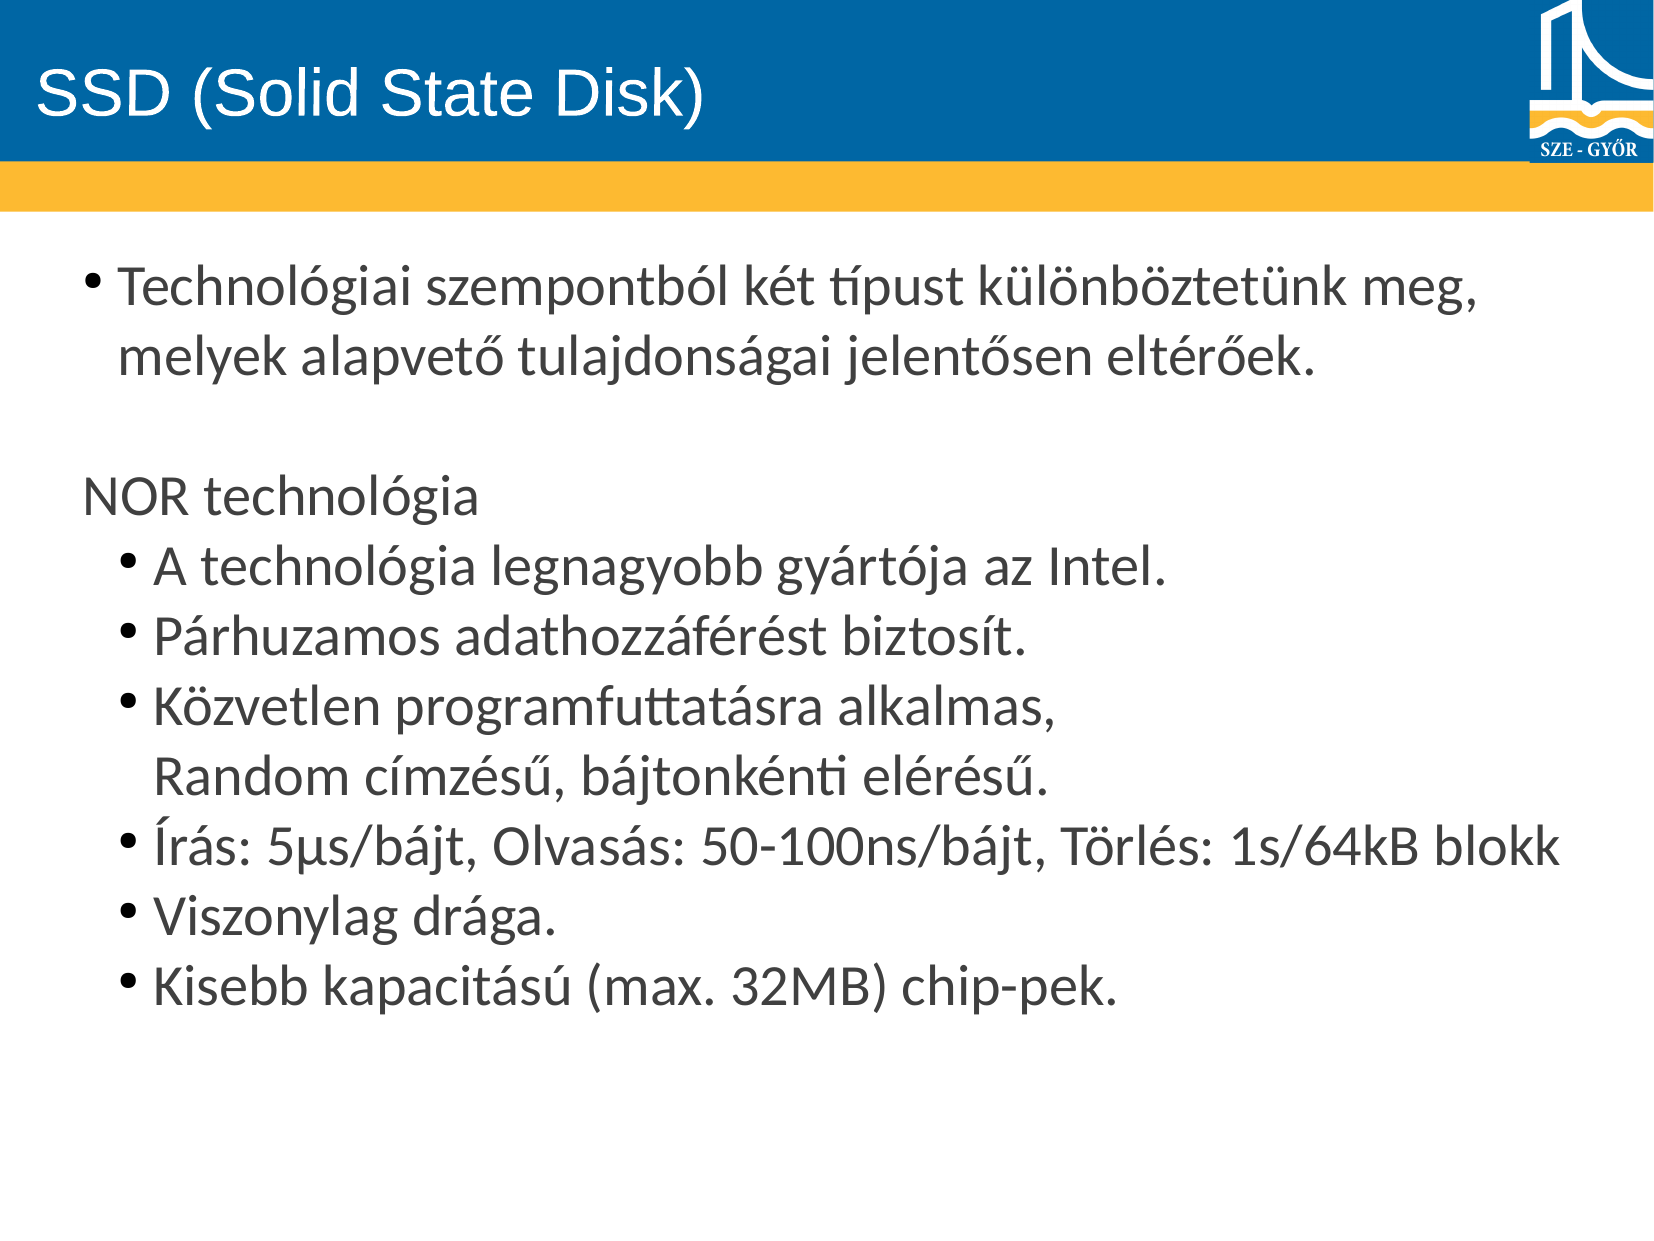

SSD (Solid State Disk)
Technológiai szempontból két típust különböztetünk meg, melyek alapvető tulajdonságai jelentősen eltérőek.
NOR technológia
A technológia legnagyobb gyártója az Intel.
Párhuzamos adathozzáférést biztosít.
Közvetlen programfuttatásra alkalmas,
Random címzésű, bájtonkénti elérésű.
Írás: 5μs/bájt, Olvasás: 50-100ns/bájt, Törlés: 1s/64kB blokk
Viszonylag drága.
Kisebb kapacitású (max. 32MB) chip-pek.